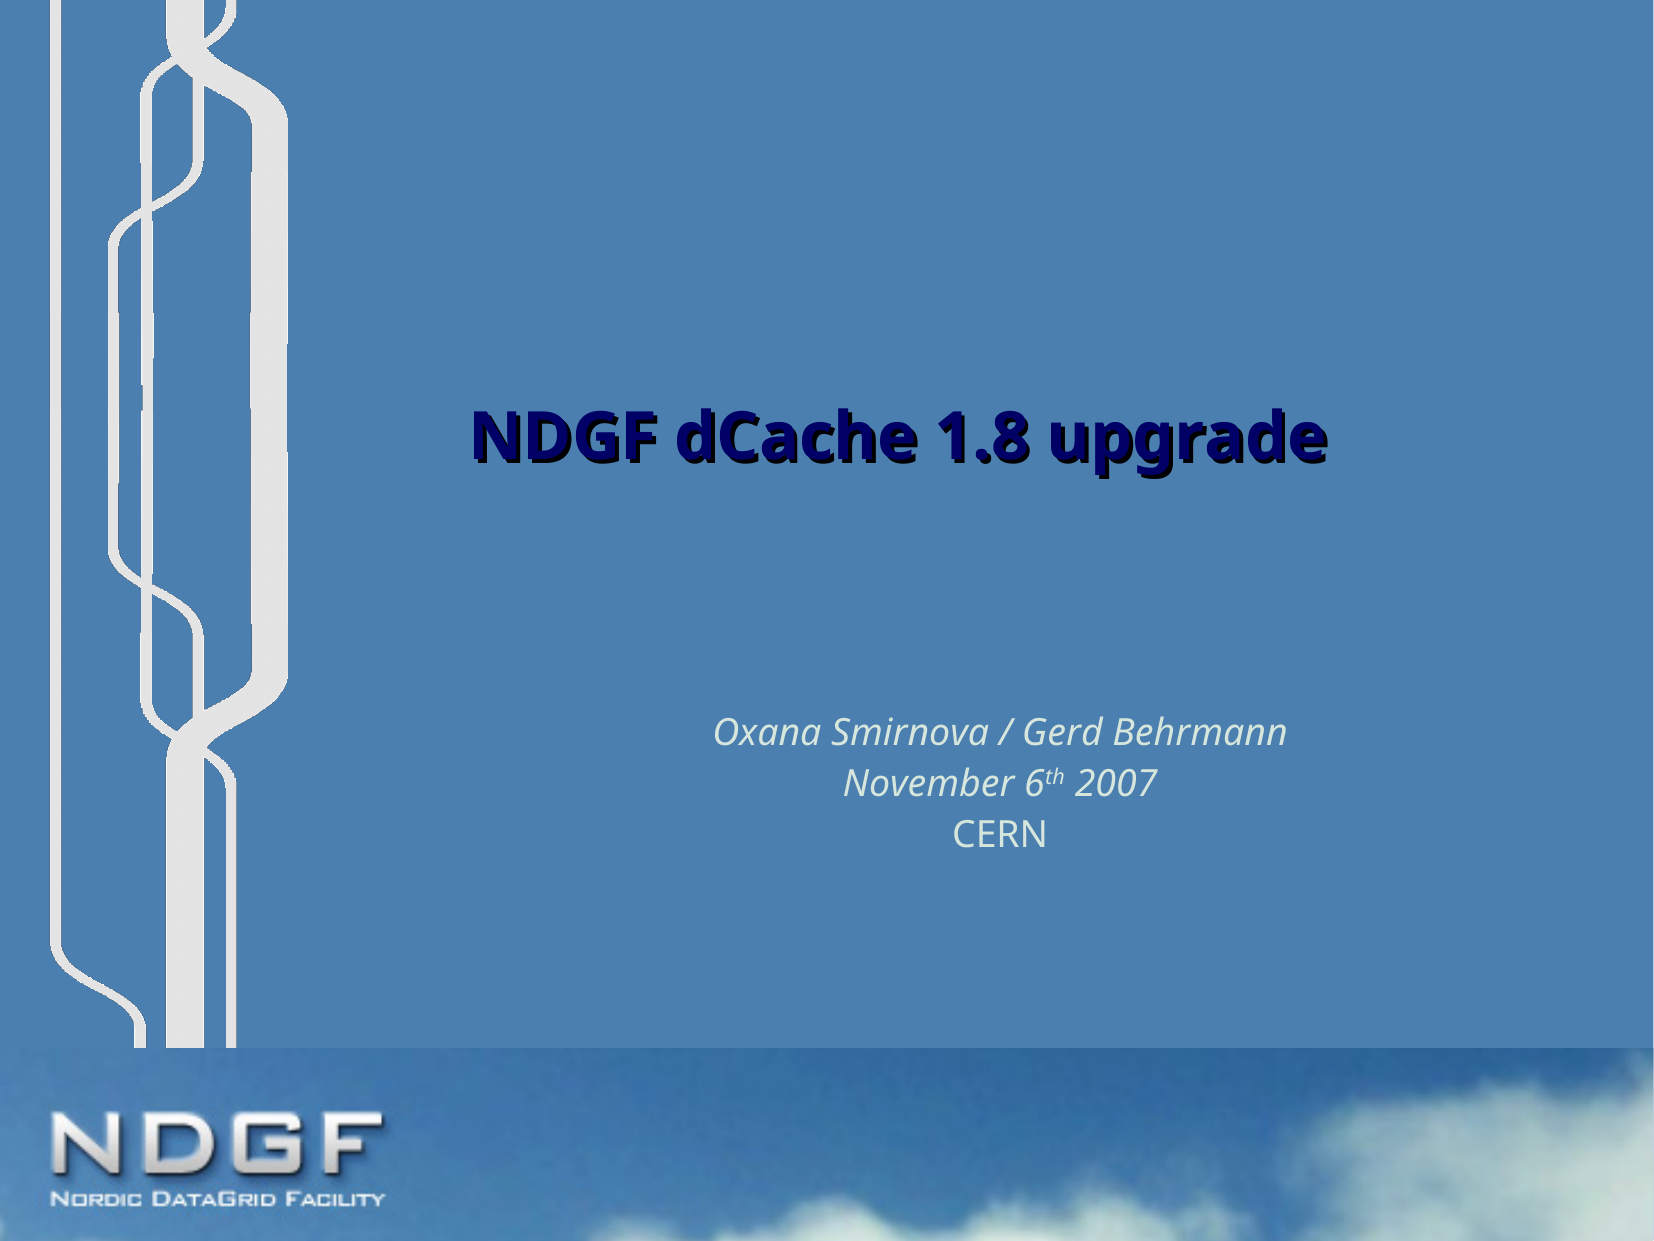

# NDGF dCache 1.8 upgrade
Oxana Smirnova / Gerd Behrmann
November 6th 2007
CERN